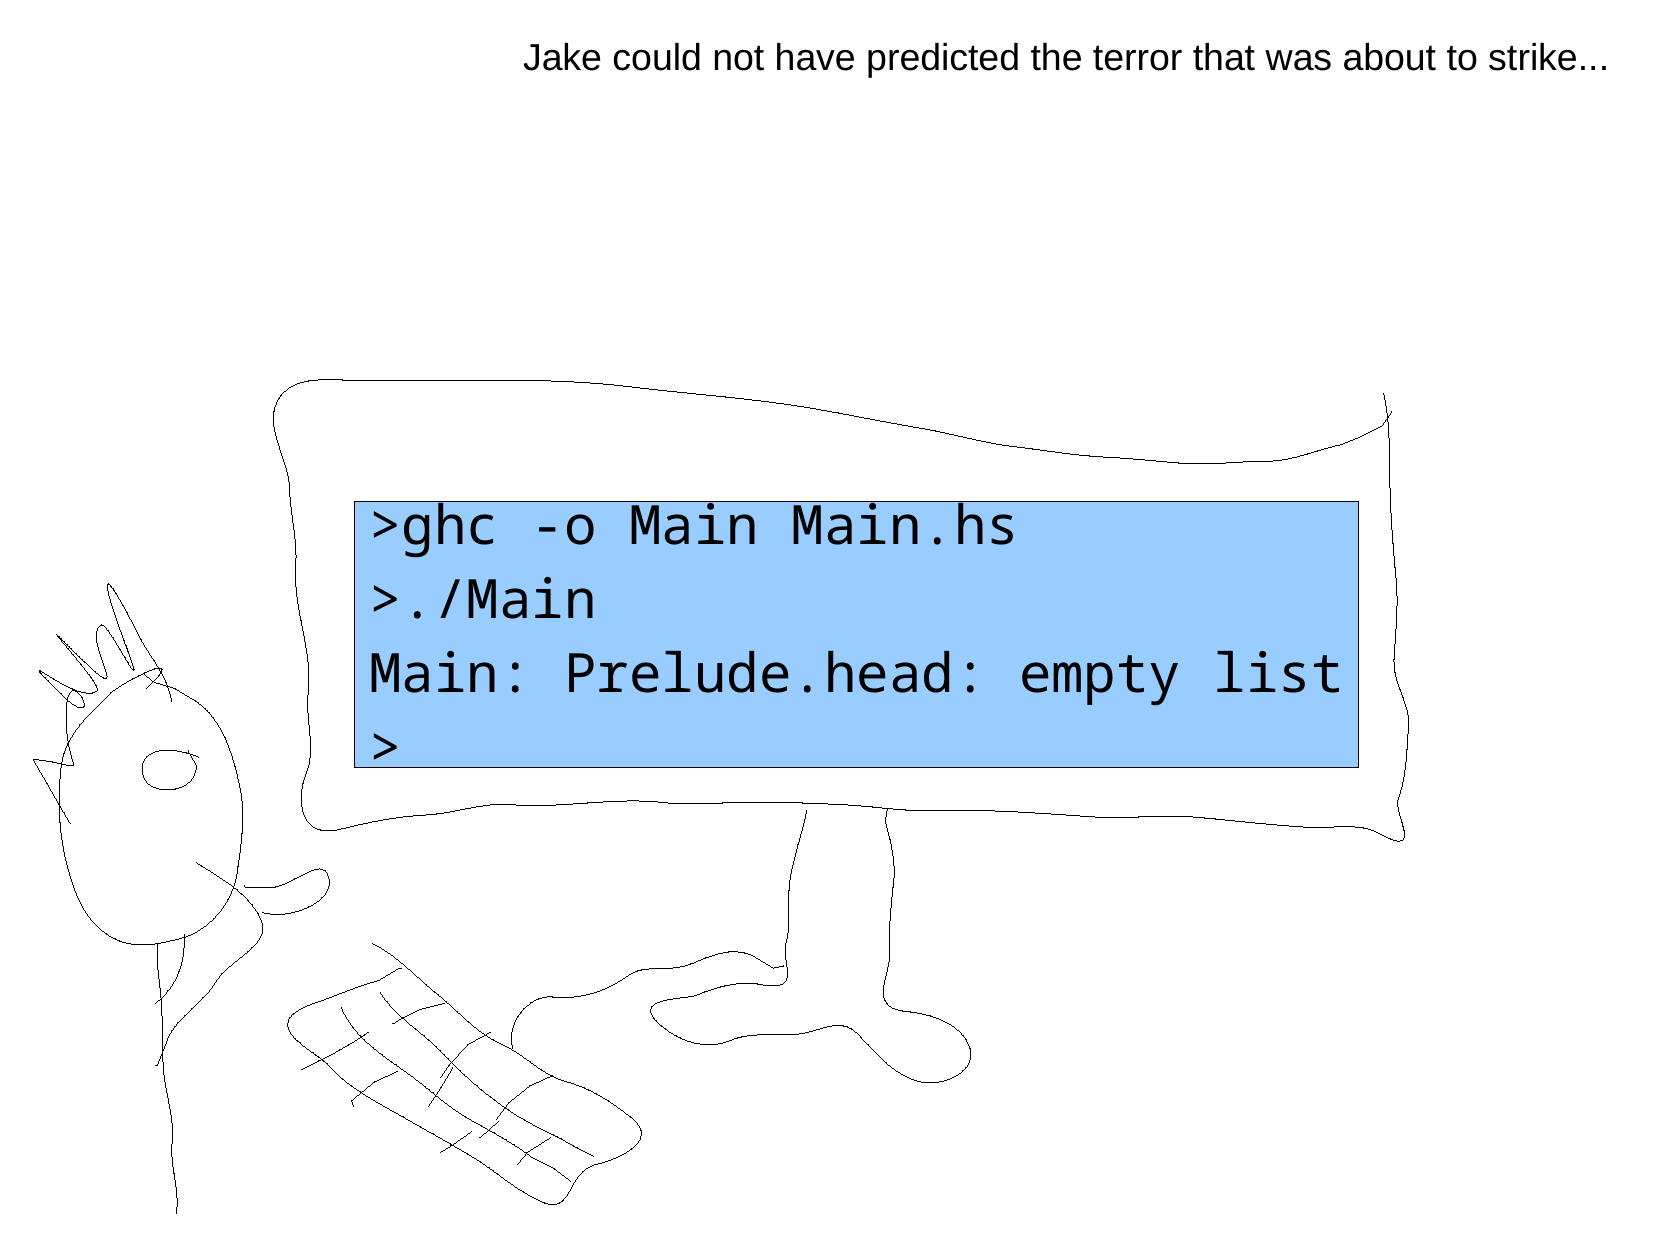

Jake could not have predicted the terror that was about to strike...
>ghc -o Main Main.hs
>./Main
Main: Prelude.head: empty list
>